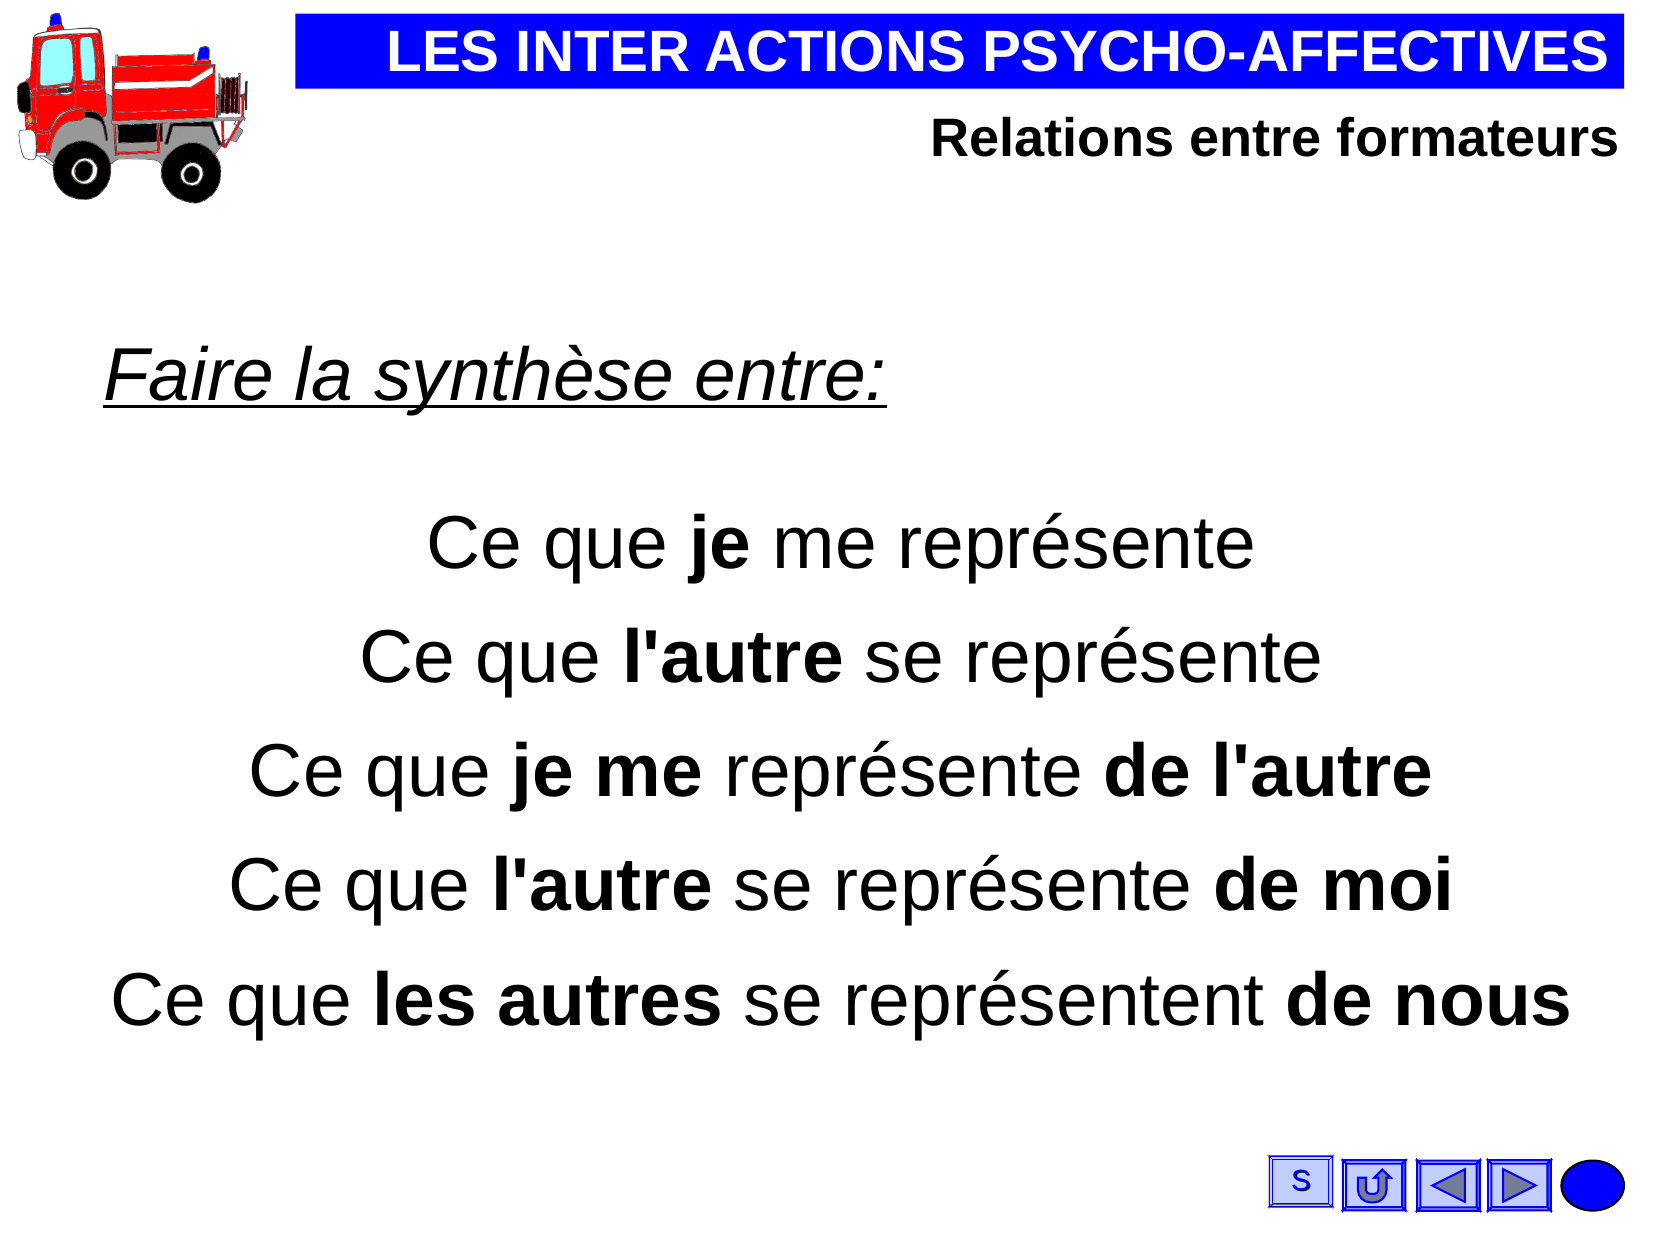

LES INTER ACTIONS PSYCHO-AFFECTIVES
Relations entre formateurs
Faire la synthèse entre:
Ce que je me représente
Ce que l'autre se représente
Ce que je me représente de l'autre
Ce que l'autre se représente de moi
Ce que les autres se représentent de nous